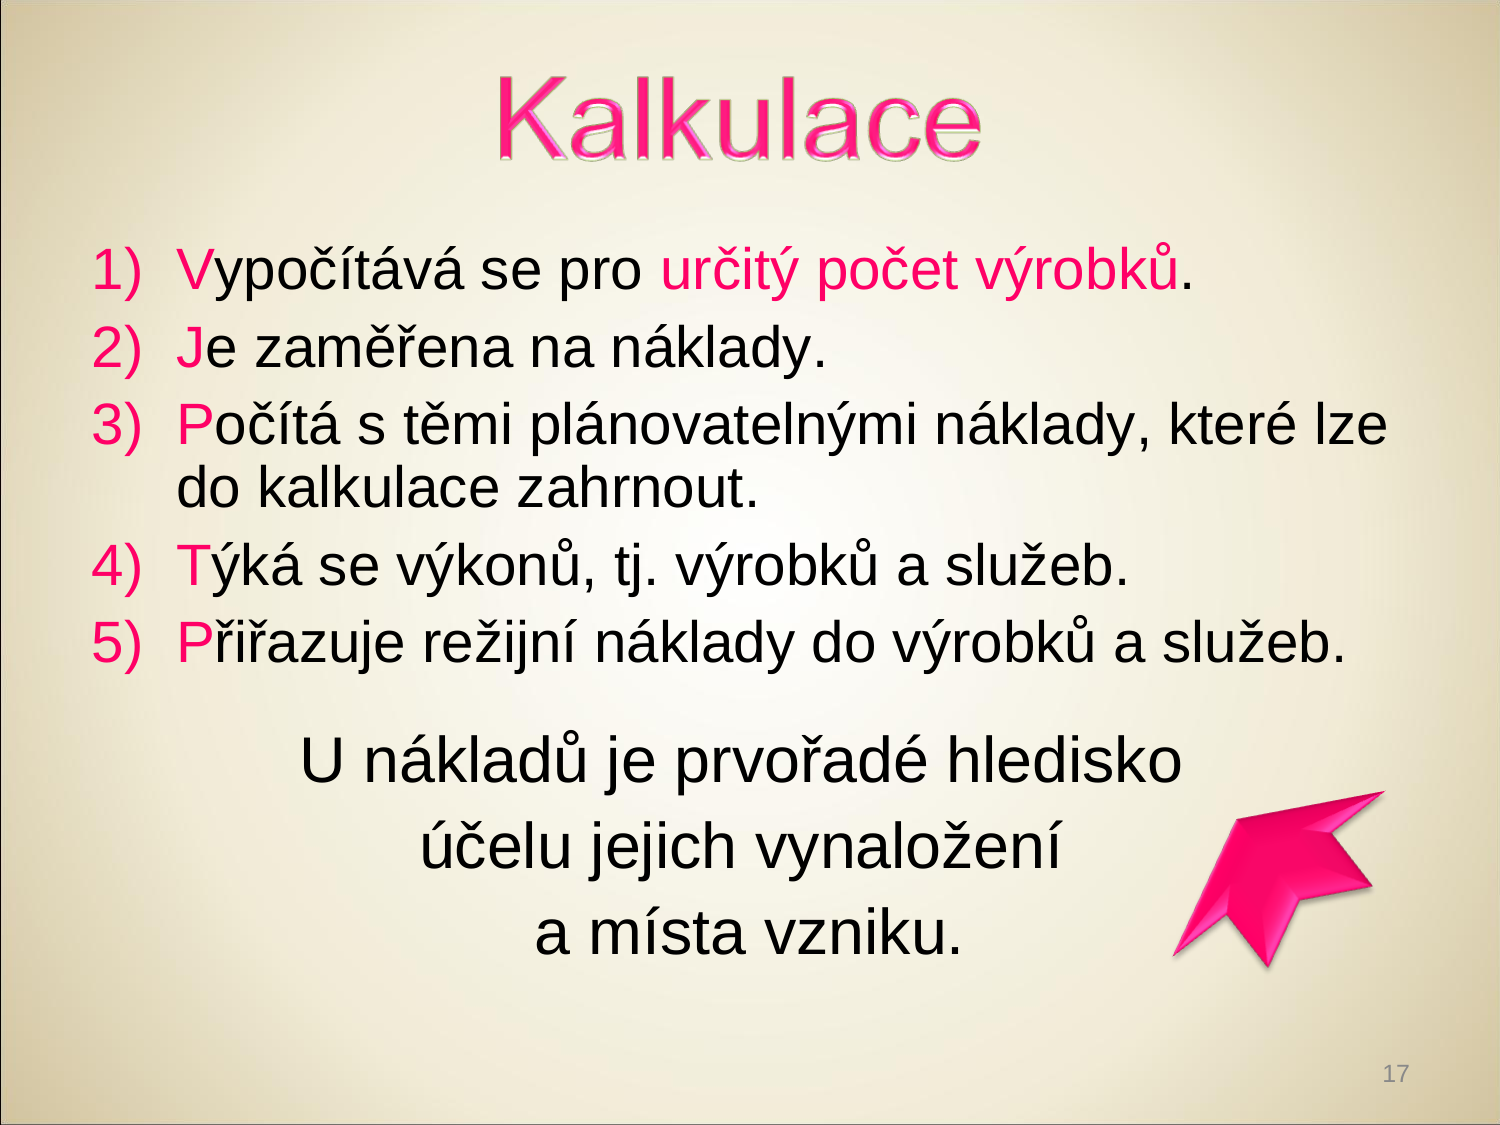

# Vypočítává se pro určitý počet výrobků.
Je zaměřena na náklady.
Počítá s těmi plánovatelnými náklady, které lze do kalkulace zahrnout.
Týká se výkonů, tj. výrobků a služeb.
Přiřazuje režijní náklady do výrobků a služeb.
U nákladů je prvořadé hledisko
účelu jejich vynaložení
a místa vzniku.